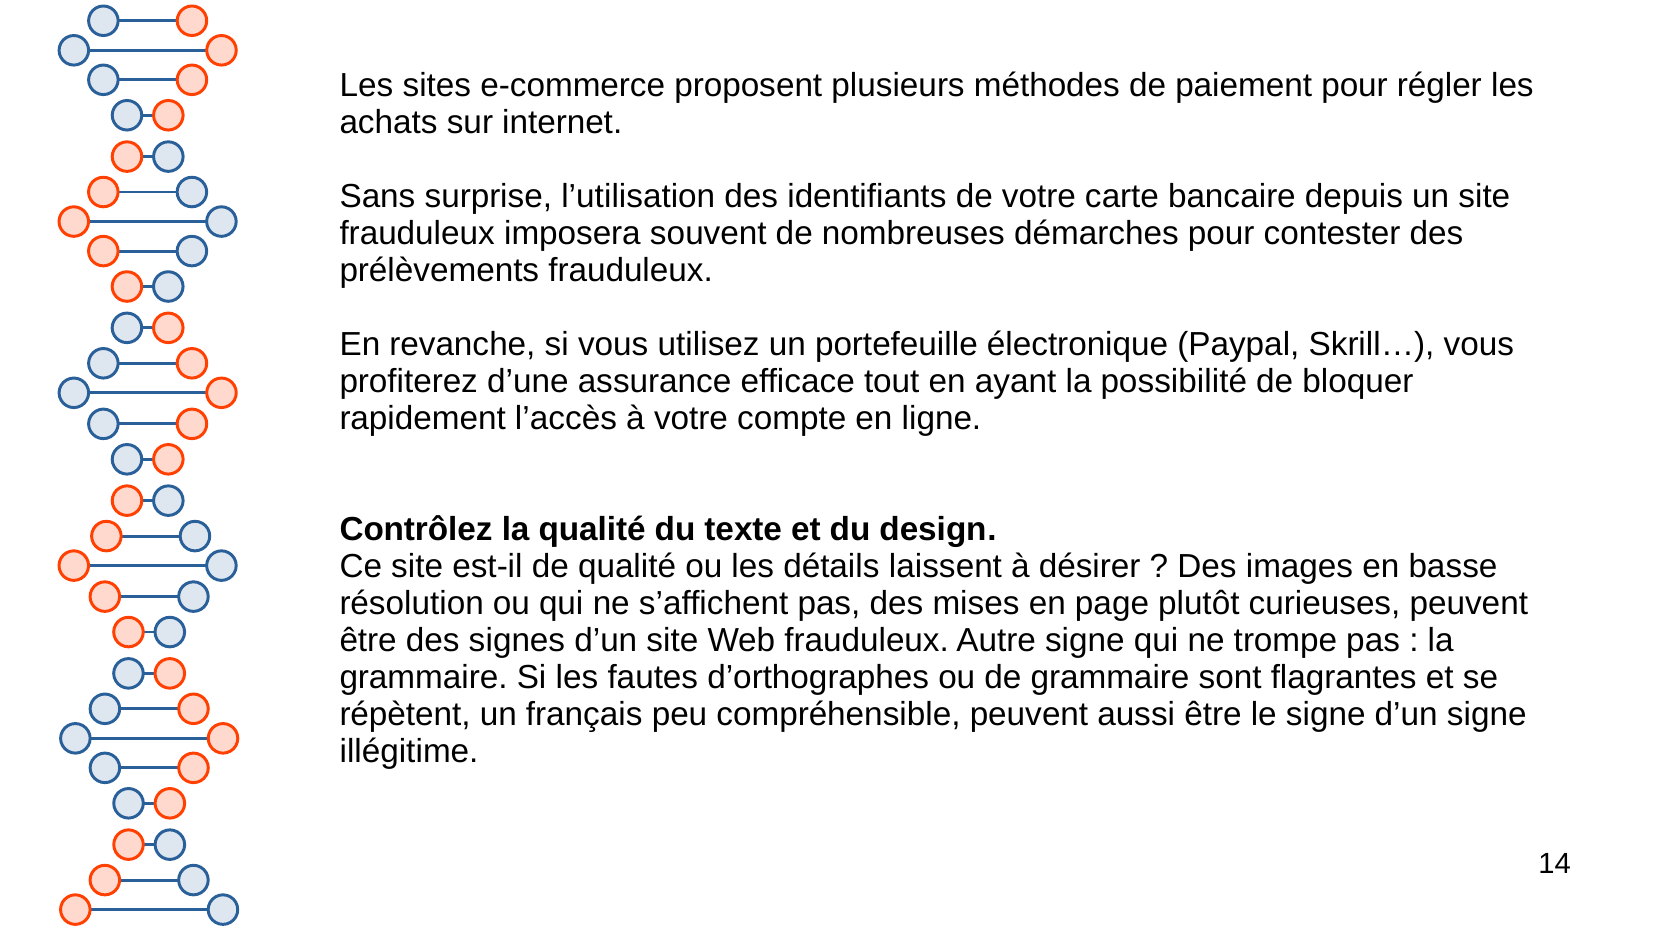

Les sites e-commerce proposent plusieurs méthodes de paiement pour régler les achats sur internet.
Sans surprise, l’utilisation des identifiants de votre carte bancaire depuis un site frauduleux imposera souvent de nombreuses démarches pour contester des prélèvements frauduleux.
En revanche, si vous utilisez un portefeuille électronique (Paypal, Skrill…), vous profiterez d’une assurance efficace tout en ayant la possibilité de bloquer rapidement l’accès à votre compte en ligne.
Contrôlez la qualité du texte et du design. 
Ce site est-il de qualité ou les détails laissent à désirer ? Des images en basse résolution ou qui ne s’affichent pas, des mises en page plutôt curieuses, peuvent être des signes d’un site Web frauduleux. Autre signe qui ne trompe pas : la grammaire. Si les fautes d’orthographes ou de grammaire sont flagrantes et se répètent, un français peu compréhensible, peuvent aussi être le signe d’un signe illégitime.
14